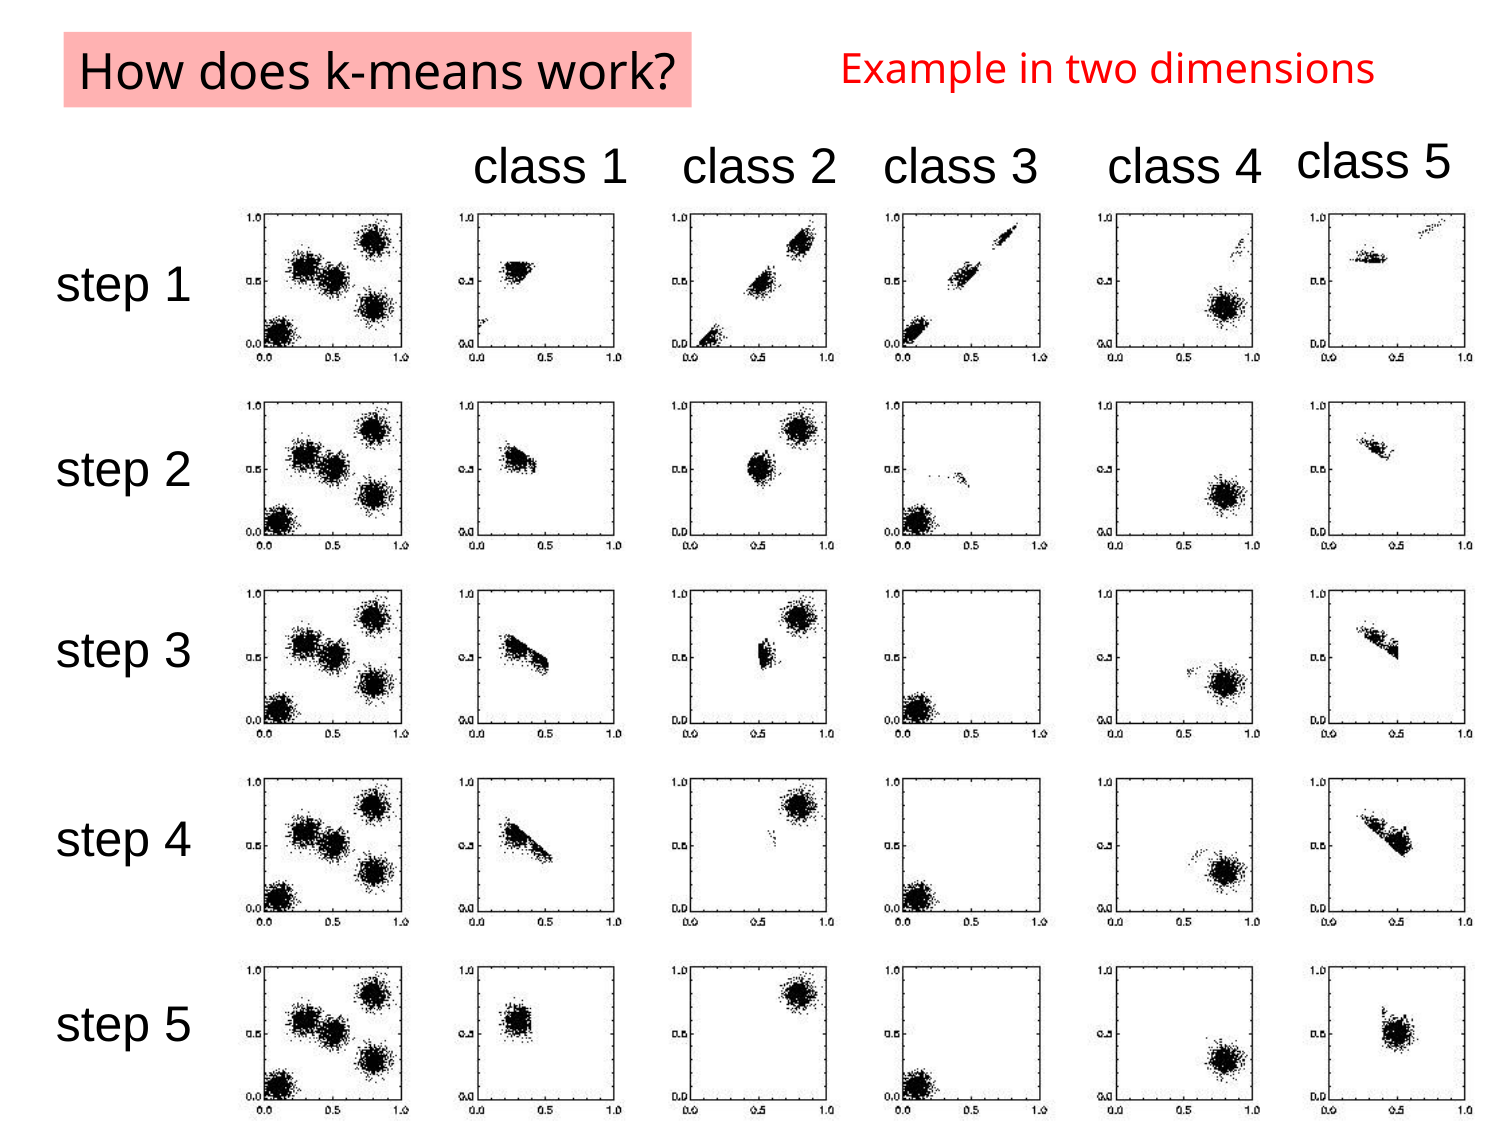

How does k-means work?
Example in two dimensions
class 5
class 1
class 2
class 3
class 4
step 1
step 2
step 3
step 4
step 5